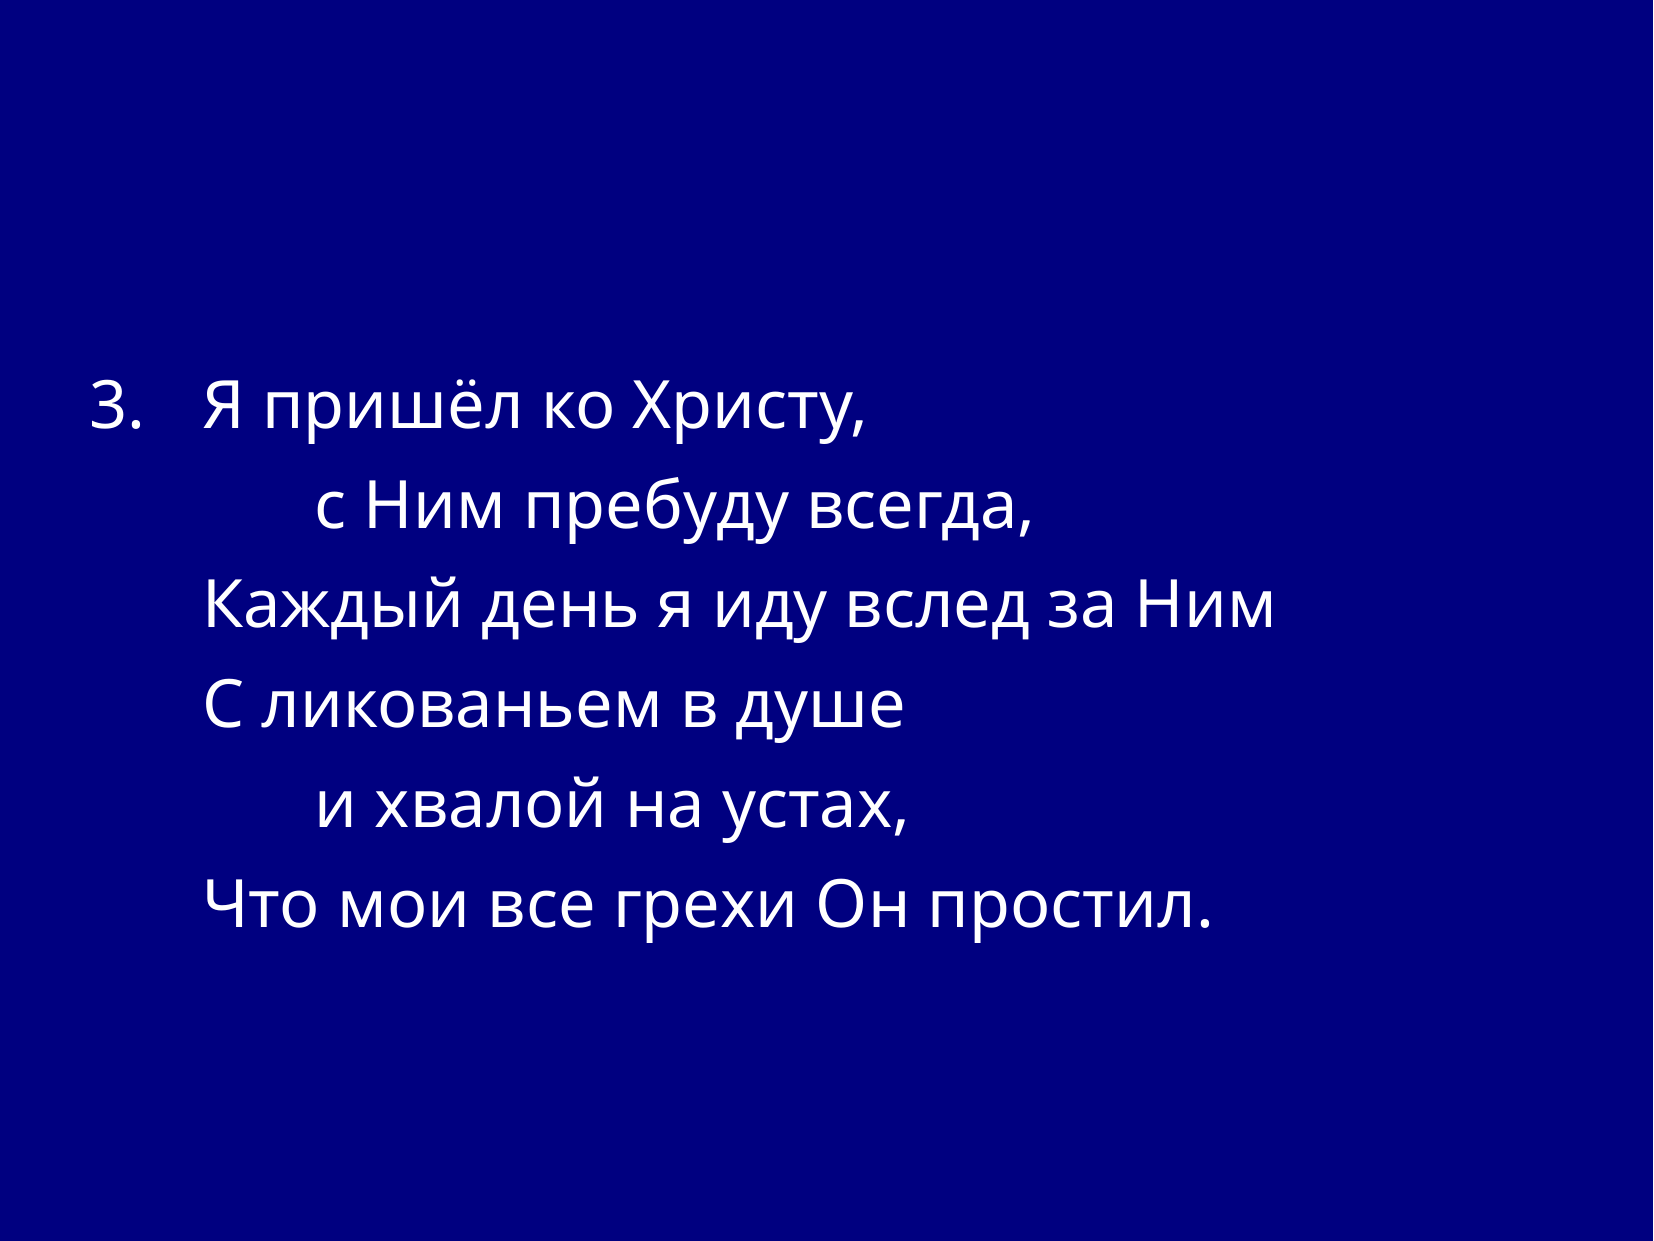

3.	Я пришёл ко Христу,
		с Ним пребуду всегда,
	Каждый день я иду вслед за Ним
	С ликованьем в душе
		и хвалой на устах,
	Что мои все грехи Он простил.